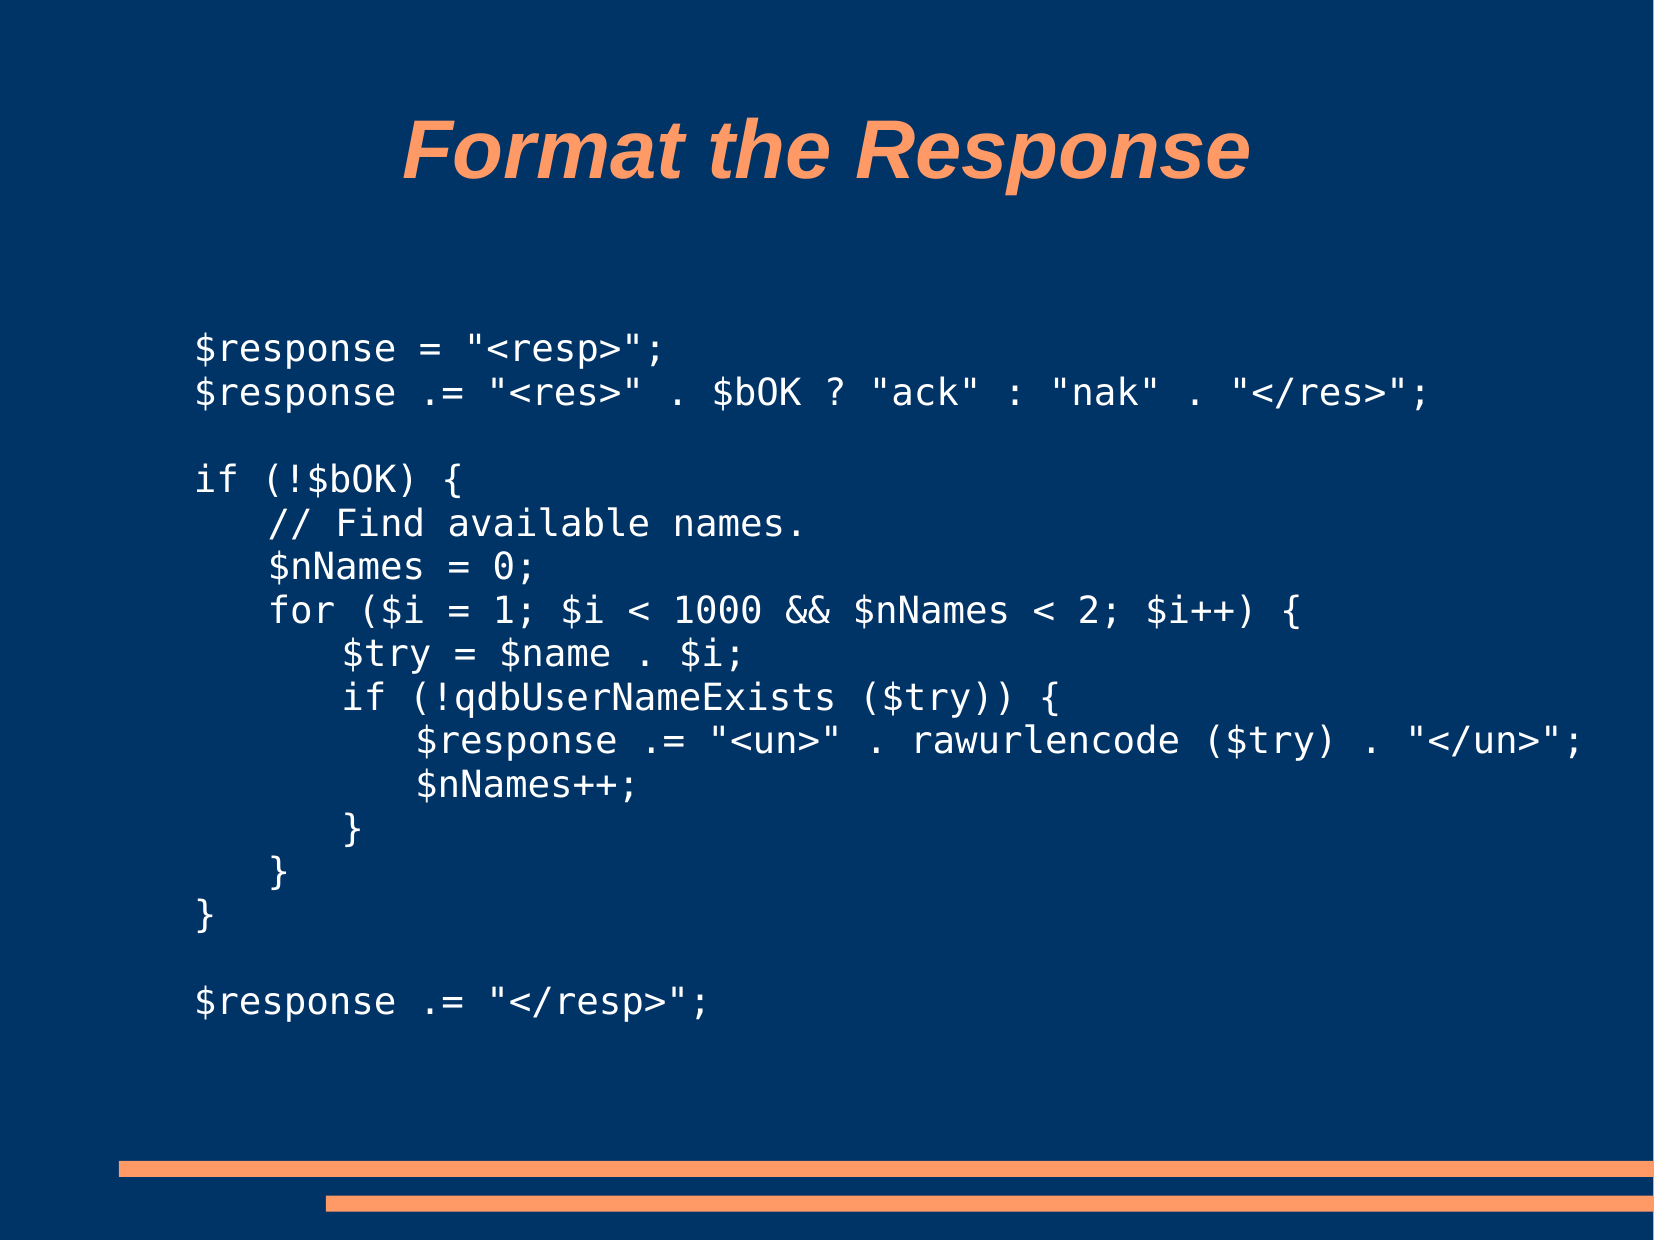

# Format the Response
	$response = "<resp>";
	$response .= "<res>" . $bOK ? "ack" : "nak" . "</res>";
	if (!$bOK) {
		// Find available names.
		$nNames = 0;
		for ($i = 1; $i < 1000 && $nNames < 2; $i++) {
			$try = $name . $i;
			if (!qdbUserNameExists ($try)) {
				$response .= "<un>" . rawurlencode ($try) . "</un>";
				$nNames++;
			}
		}
	}
	$response .= "</resp>";